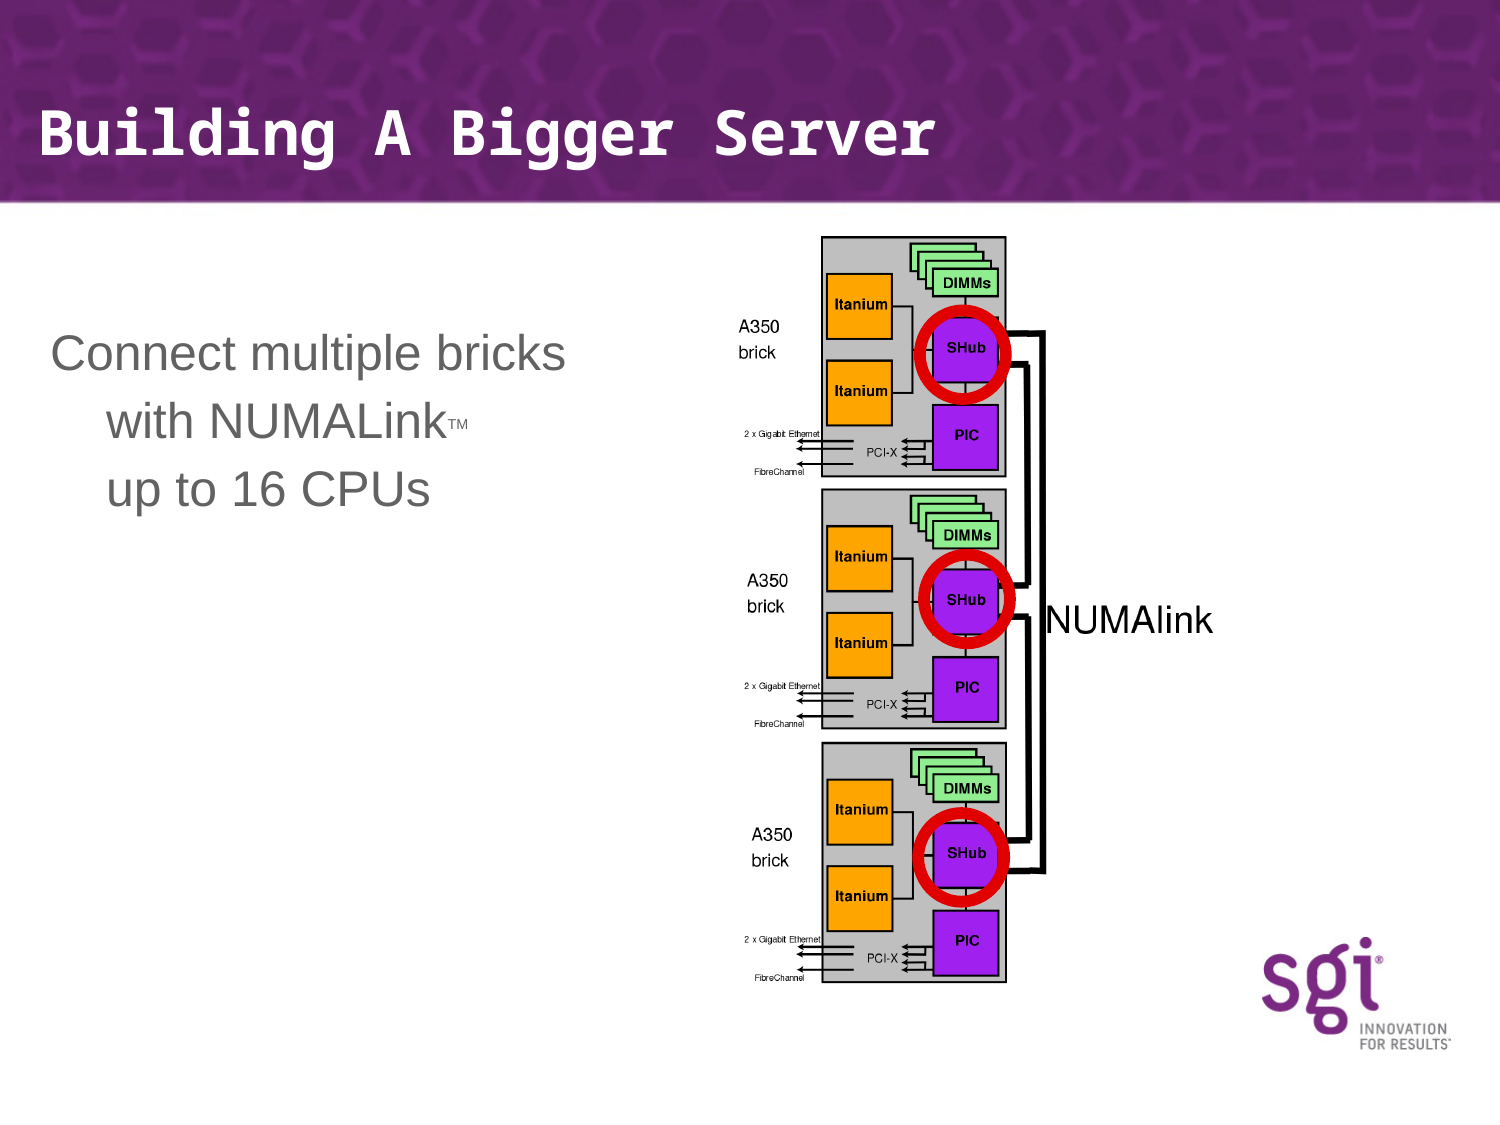

# Building A Bigger Server
Connect multiple bricks
with NUMALinkTM
up to 16 CPUs